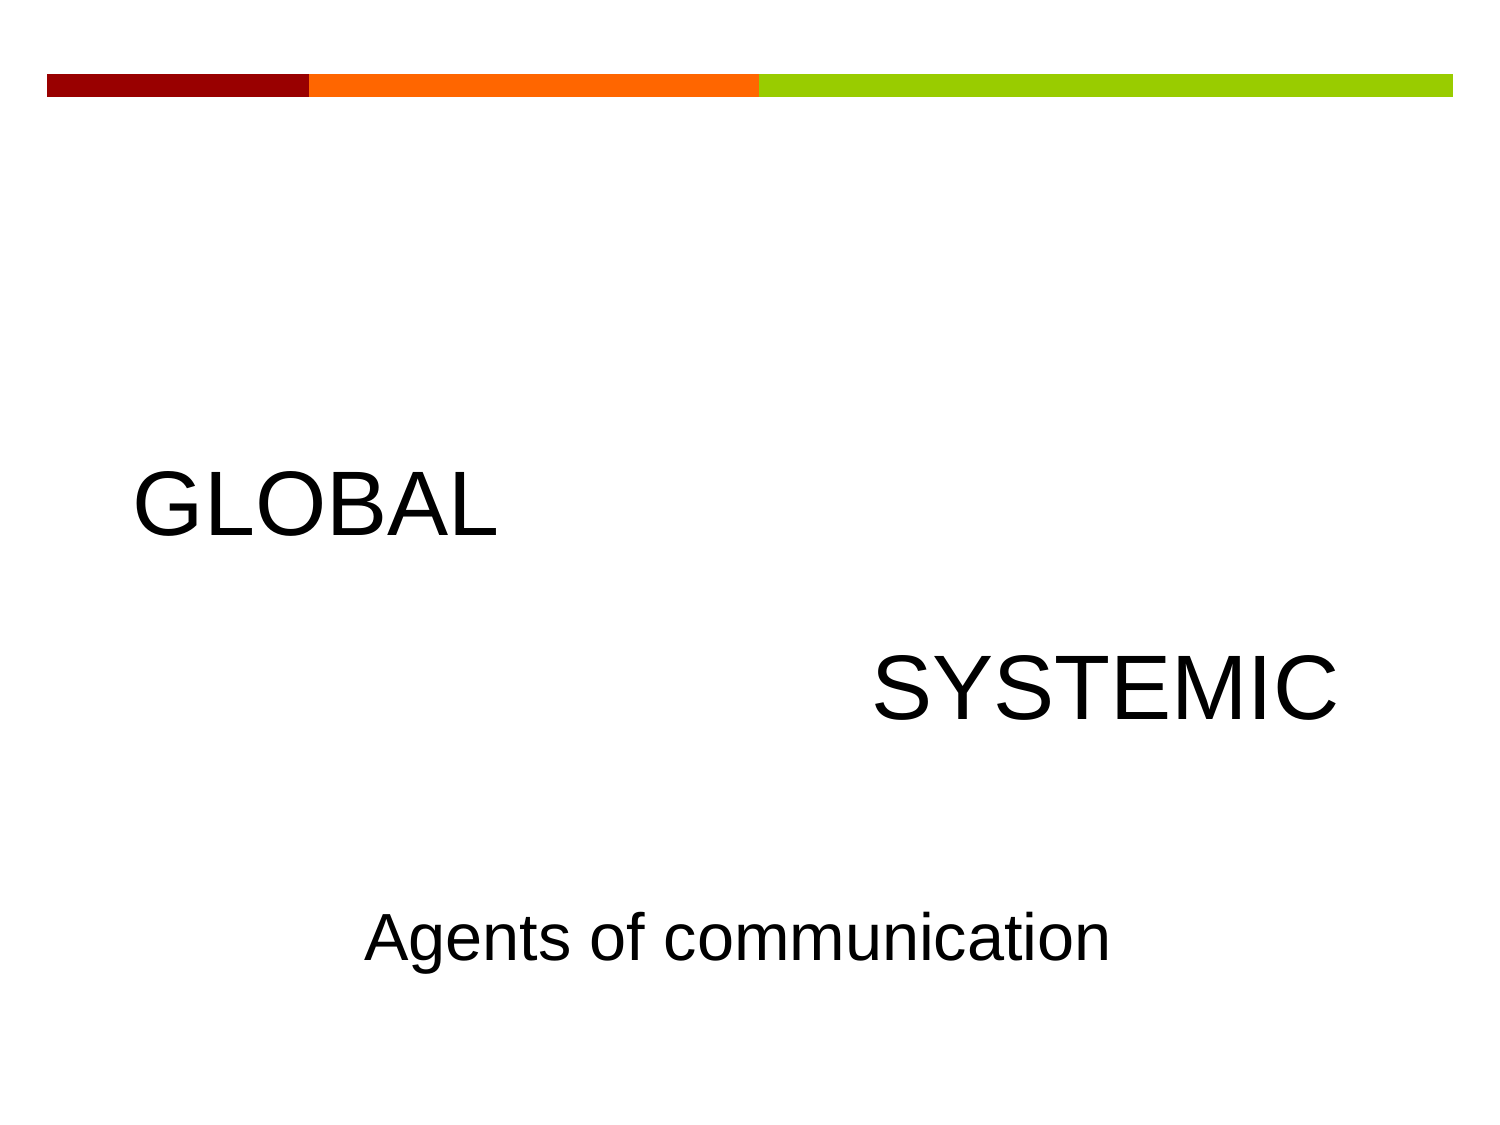

CONSEQUENCES FOR TRANSLATORS
GLOBAL
SYSTEMIC
Agents of communication